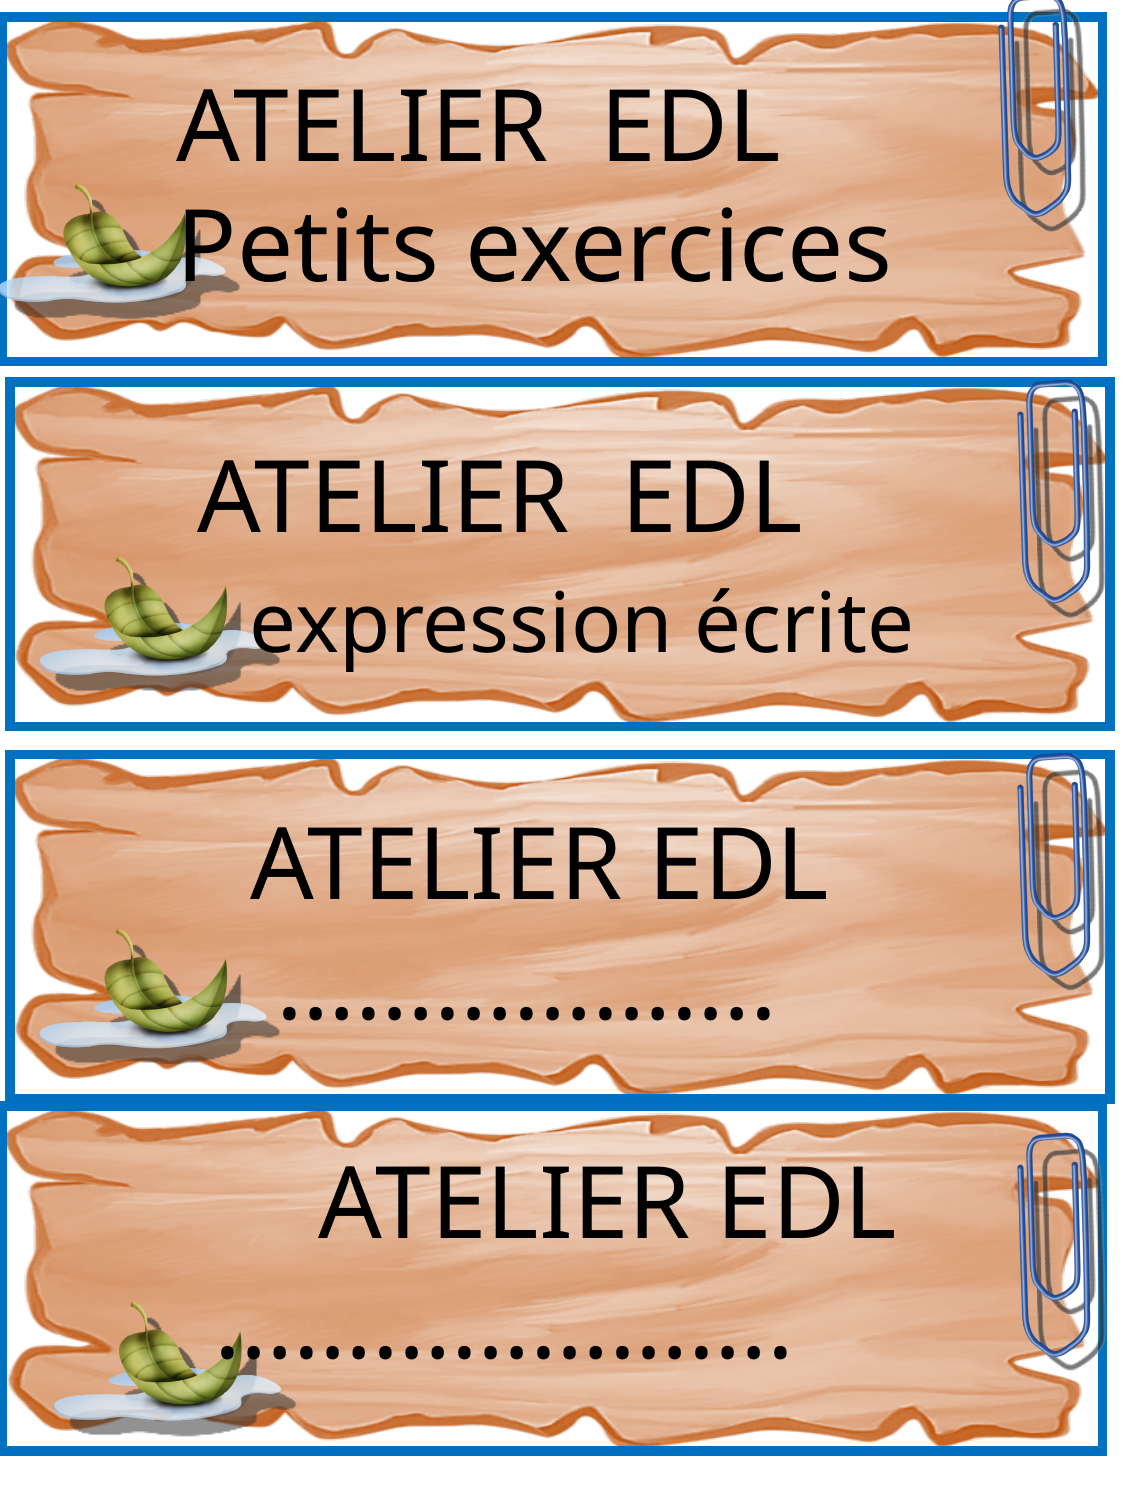

ATELIER EDL
Petits exercices
ATELIER EDL
 expression écrite
 ATELIER EDL
 ……………….
 ATELIER EDL
 ………………….